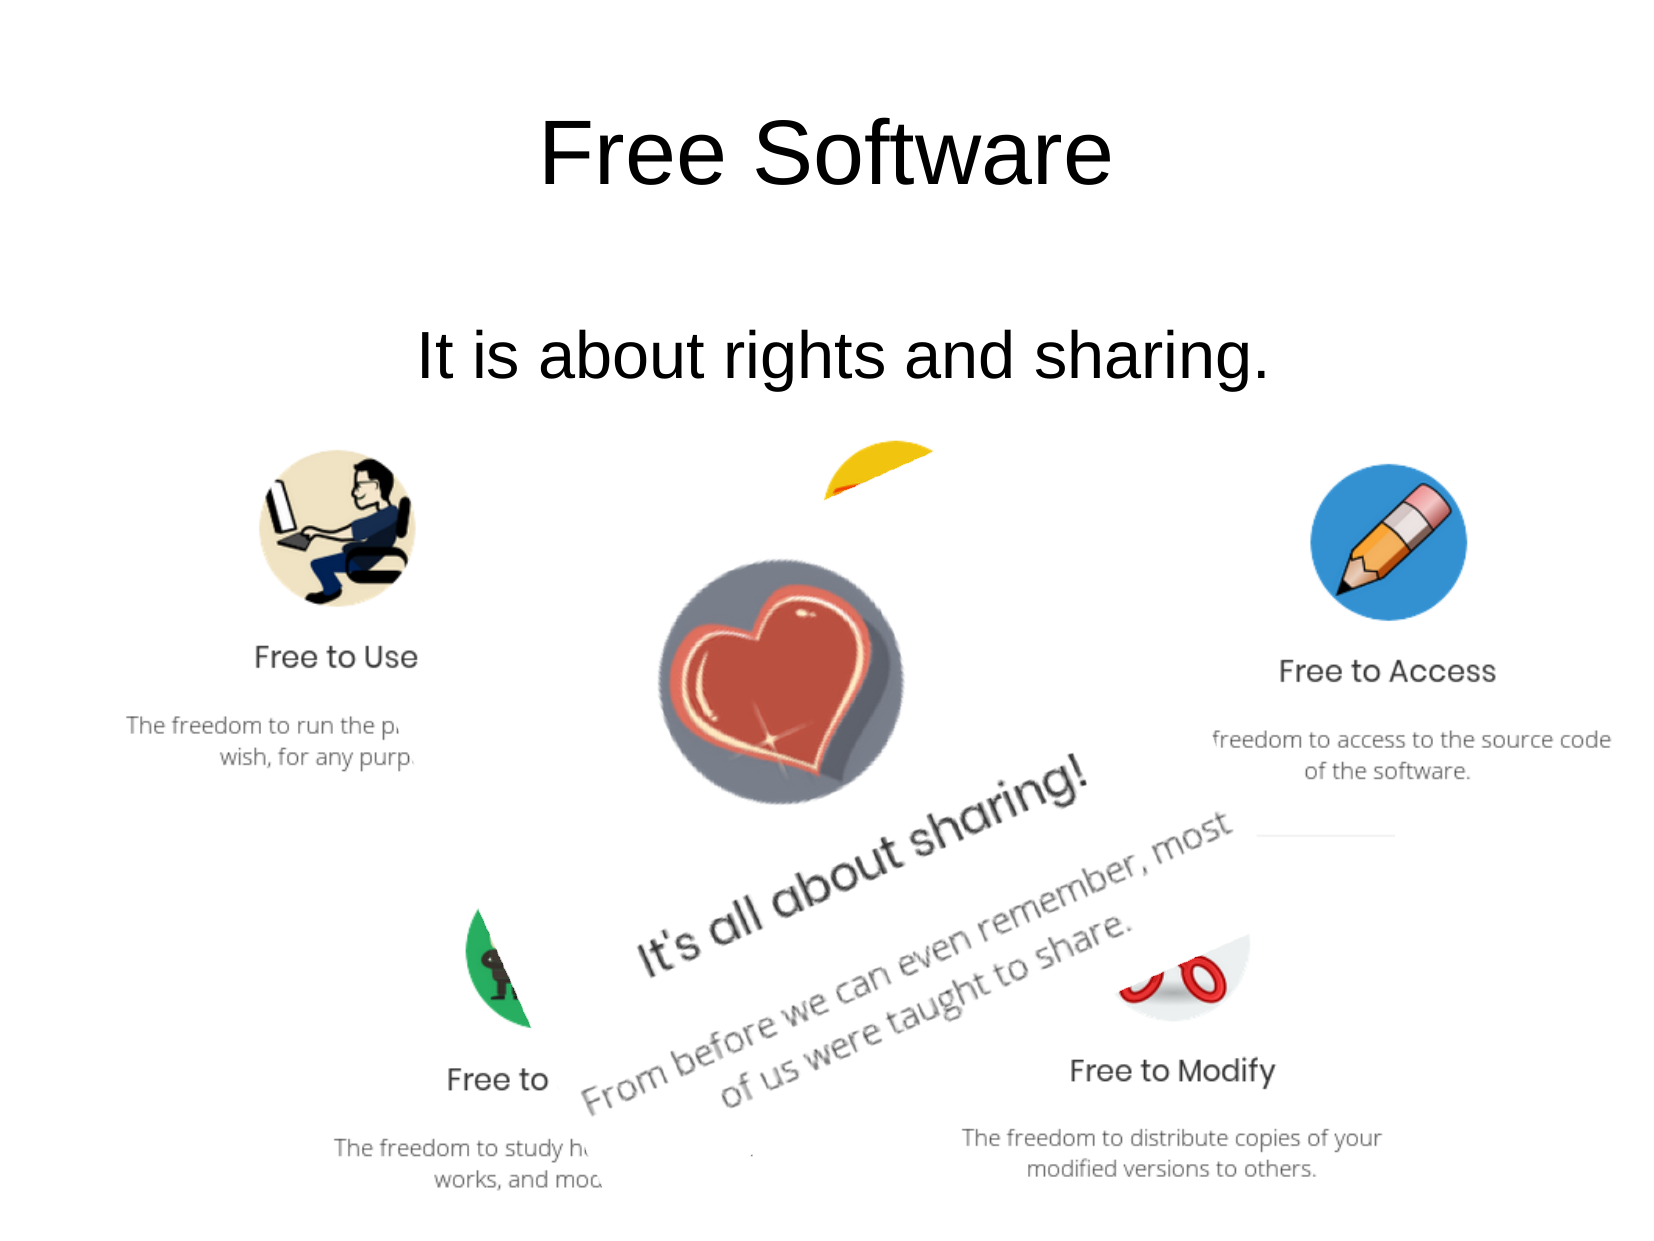

# Free Software
It is about rights and sharing.